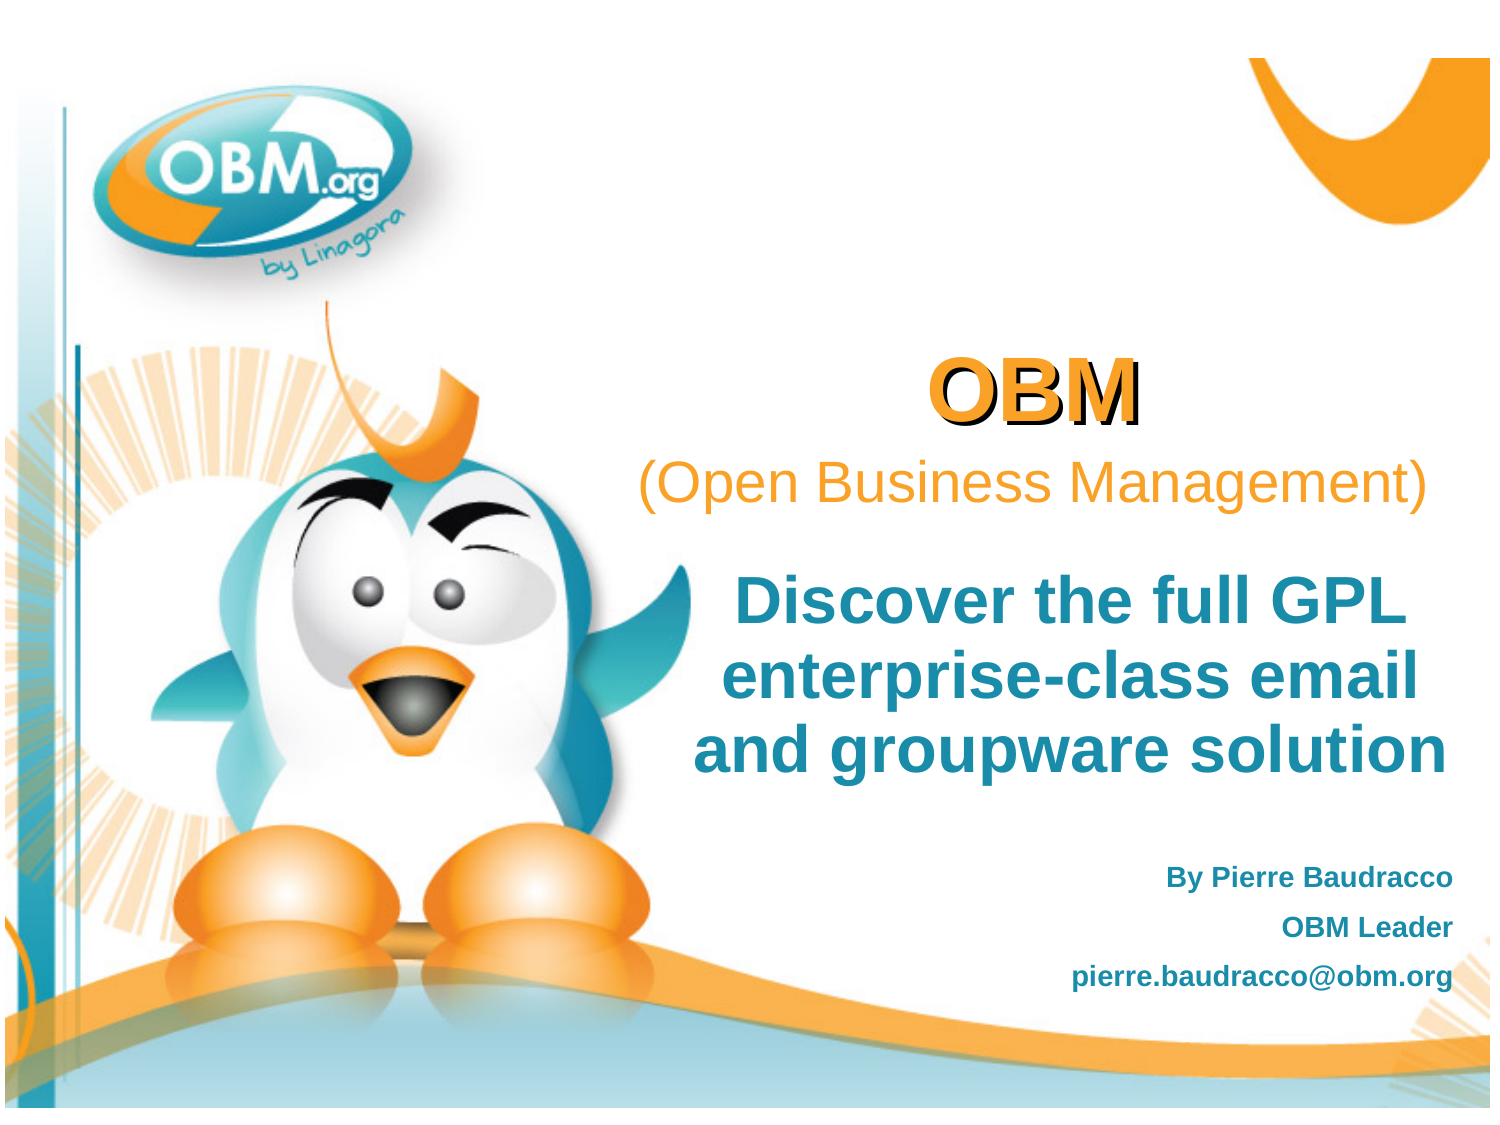

# OBM (Open Business Management)‏
Discover the full GPL enterprise-class email and groupware solution
By Pierre Baudracco
OBM Leader
pierre.baudracco@obm.org